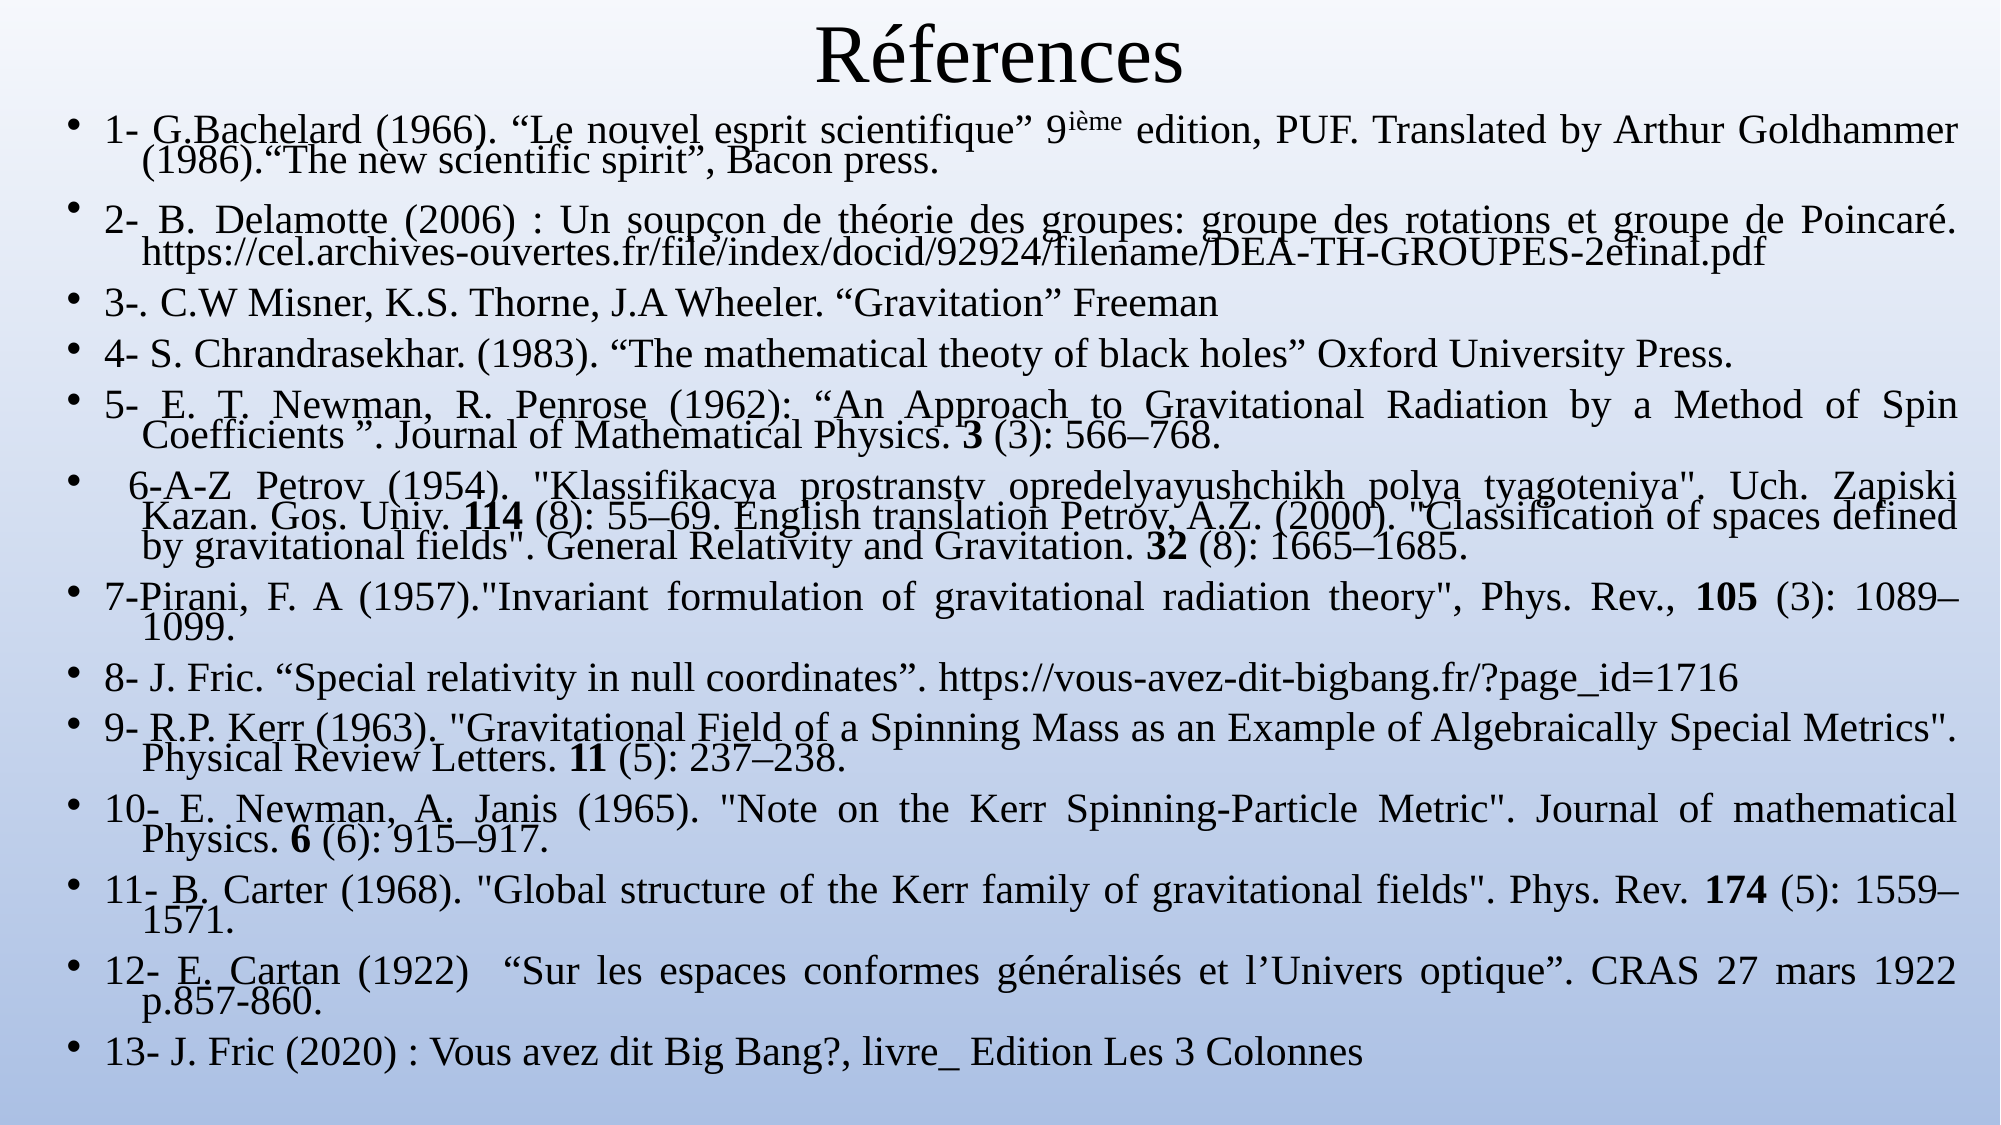

# Réferences
1- G.Bachelard (1966). “Le nouvel esprit scientifique” 9ième edition, PUF. Translated by Arthur Goldhammer (1986).“The new scientific spirit”, Bacon press.
2- B. Delamotte (2006) : Un soupçon de théorie des groupes: groupe des rotations et groupe de Poincaré. https://cel.archives-ouvertes.fr/file/index/docid/92924/filename/DEA-TH-GROUPES-2efinal.pdf
3-. C.W Misner, K.S. Thorne, J.A Wheeler. “Gravitation” Freeman
4- S. Chrandrasekhar. (1983). “The mathematical theoty of black holes” Oxford University Press.
5- E. T. Newman, R. Penrose (1962): “An Approach to Gravitational Radiation by a Method of Spin Coefficients ”. Journal of Mathematical Physics. 3 (3): 566–768.
 6-A-Z Petrov (1954). "Klassifikacya prostranstv opredelyayushchikh polya tyagoteniya". Uch. Zapiski Kazan. Gos. Univ. 114 (8): 55–69. English translation Petrov, A.Z. (2000). "Classification of spaces defined by gravitational fields". General Relativity and Gravitation. 32 (8): 1665–1685.
7-Pirani, F. A (1957)."Invariant formulation of gravitational radiation theory", Phys. Rev., 105 (3): 1089–1099.
8- J. Fric. “Special relativity in null coordinates”. https://vous-avez-dit-bigbang.fr/?page_id=1716
9- R.P. Kerr (1963). "Gravitational Field of a Spinning Mass as an Example of Algebraically Special Metrics". Physical Review Letters. 11 (5): 237–238.
10- E. Newman, A. Janis (1965). "Note on the Kerr Spinning-Particle Metric". Journal of mathematical Physics. 6 (6): 915–917.
11- B. Carter (1968). "Global structure of the Kerr family of gravitational fields". Phys. Rev. 174 (5): 1559–1571.
12- E. Cartan (1922) “Sur les espaces conformes généralisés et l’Univers optique”. CRAS 27 mars 1922 p.857-860.
13- J. Fric (2020) : Vous avez dit Big Bang?, livre_ Edition Les 3 Colonnes